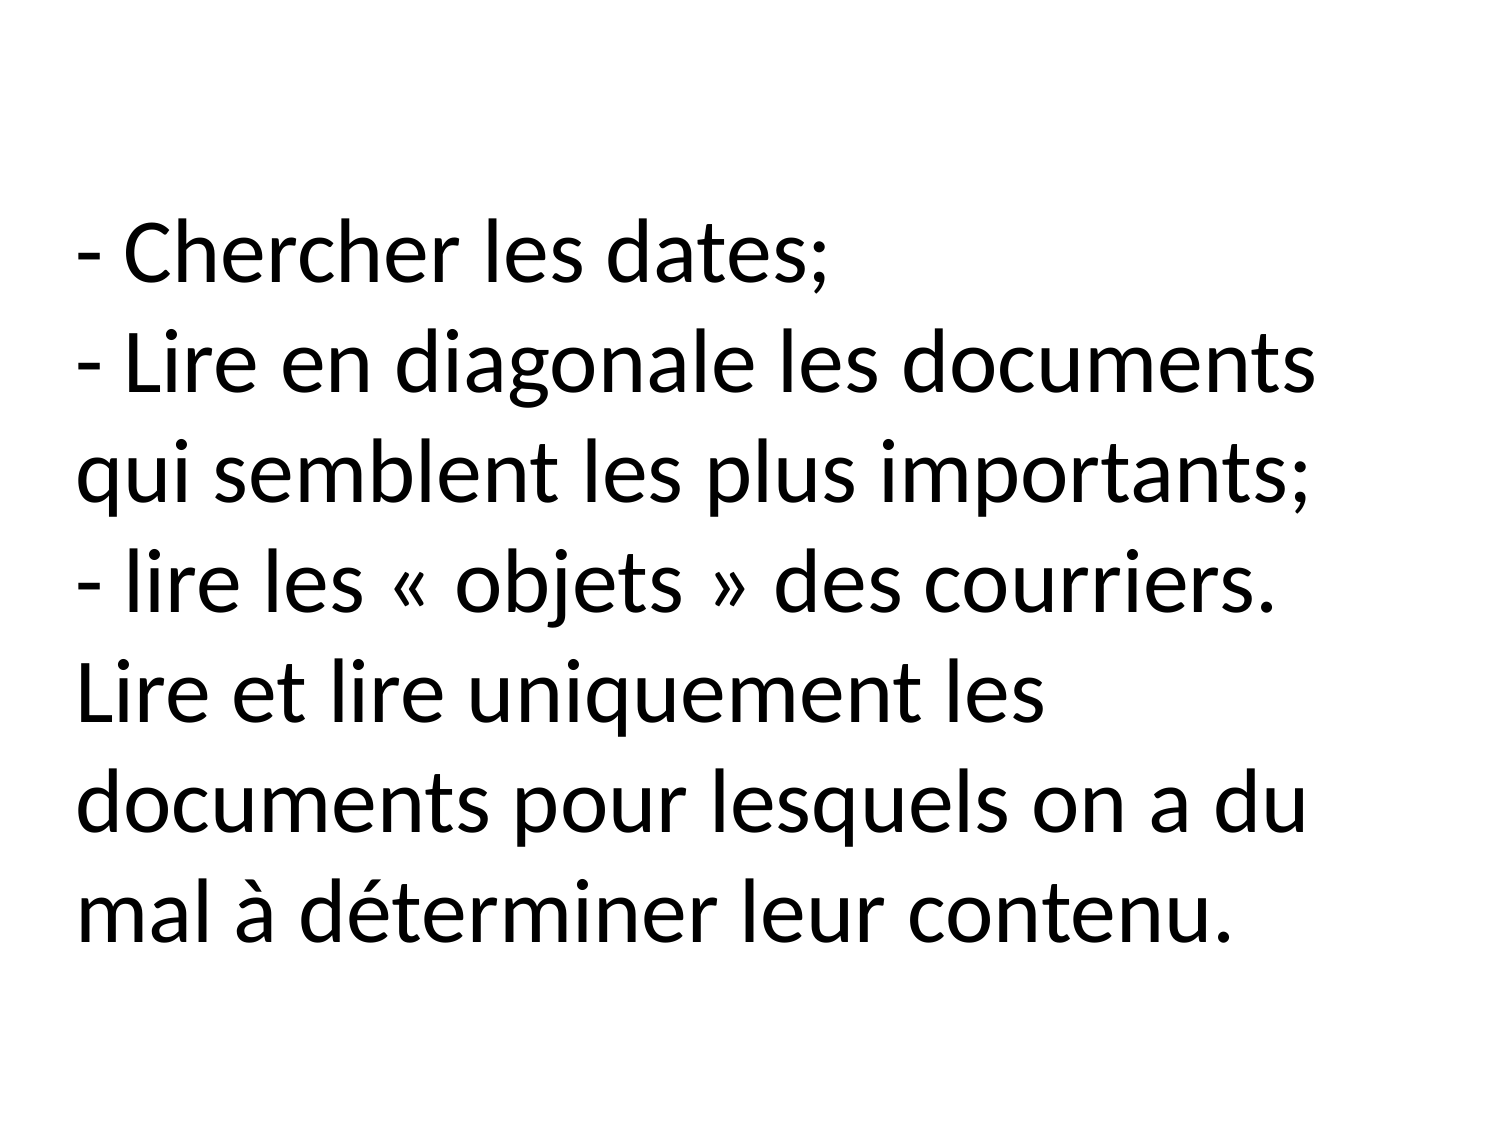

# - Chercher les dates; - Lire en diagonale les documents qui semblent les plus importants; - lire les « objets » des courriers. Lire et lire uniquement les documents pour lesquels on a du mal à déterminer leur contenu.